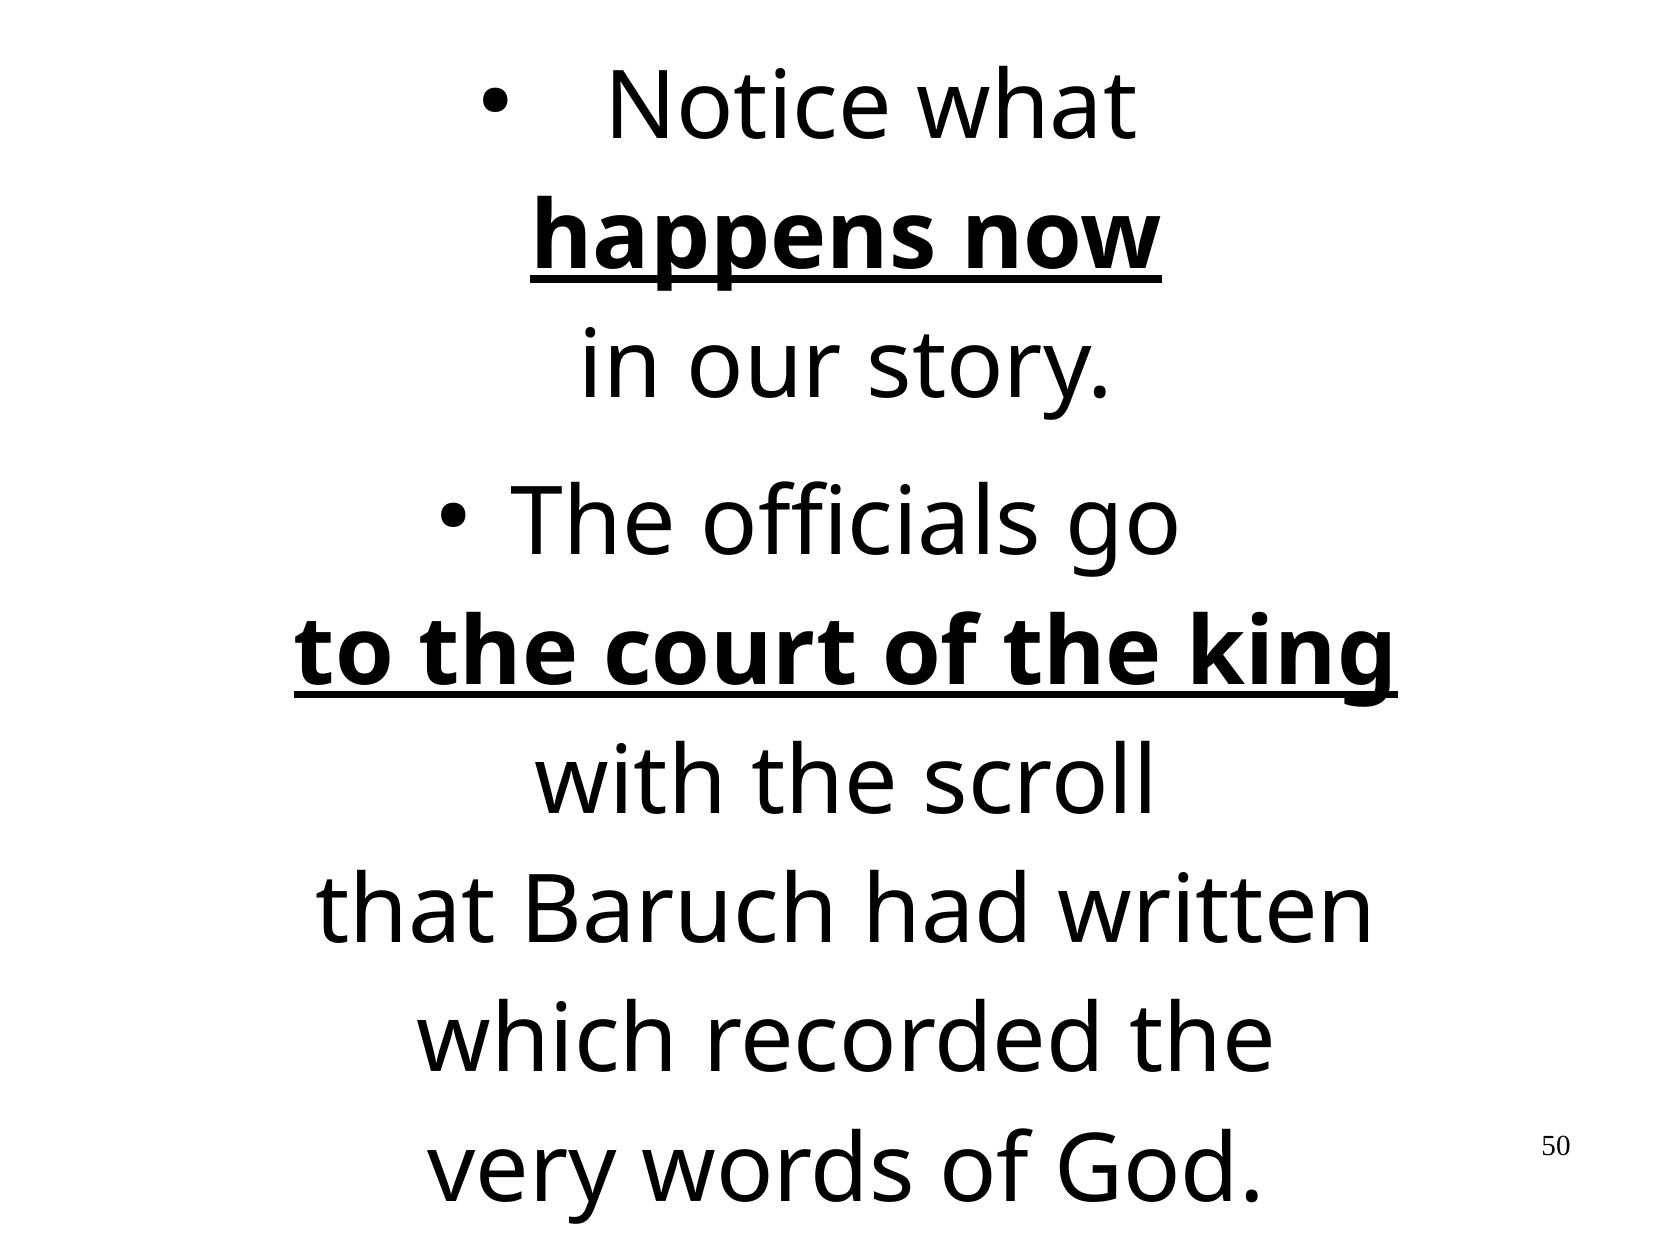

# Notice what happens now in our story.
The officials go
to the court of the king
with the scroll
that Baruch had written
which recorded the
very words of God.
50